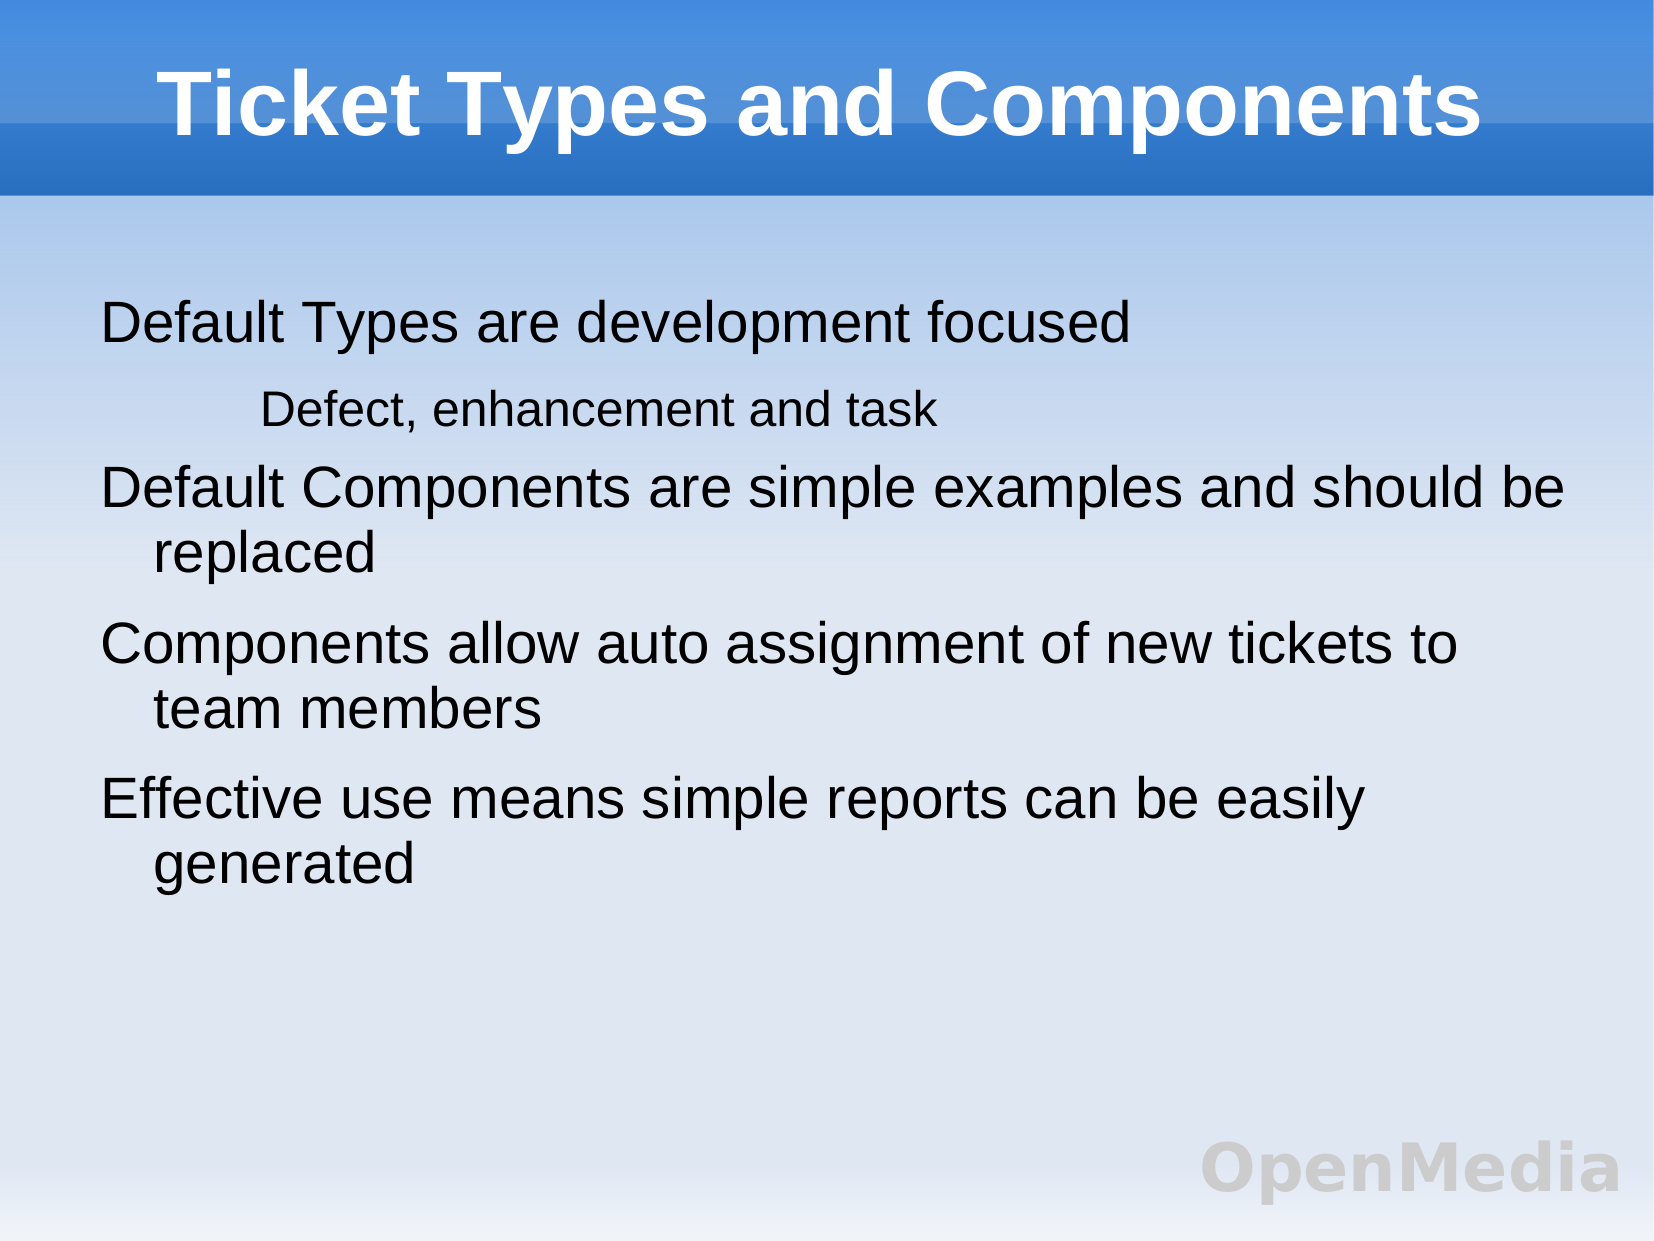

# Ticket Types and Components
Default Types are development focused
Defect, enhancement and task
Default Components are simple examples and should be replaced
Components allow auto assignment of new tickets to team members
Effective use means simple reports can be easily generated
24